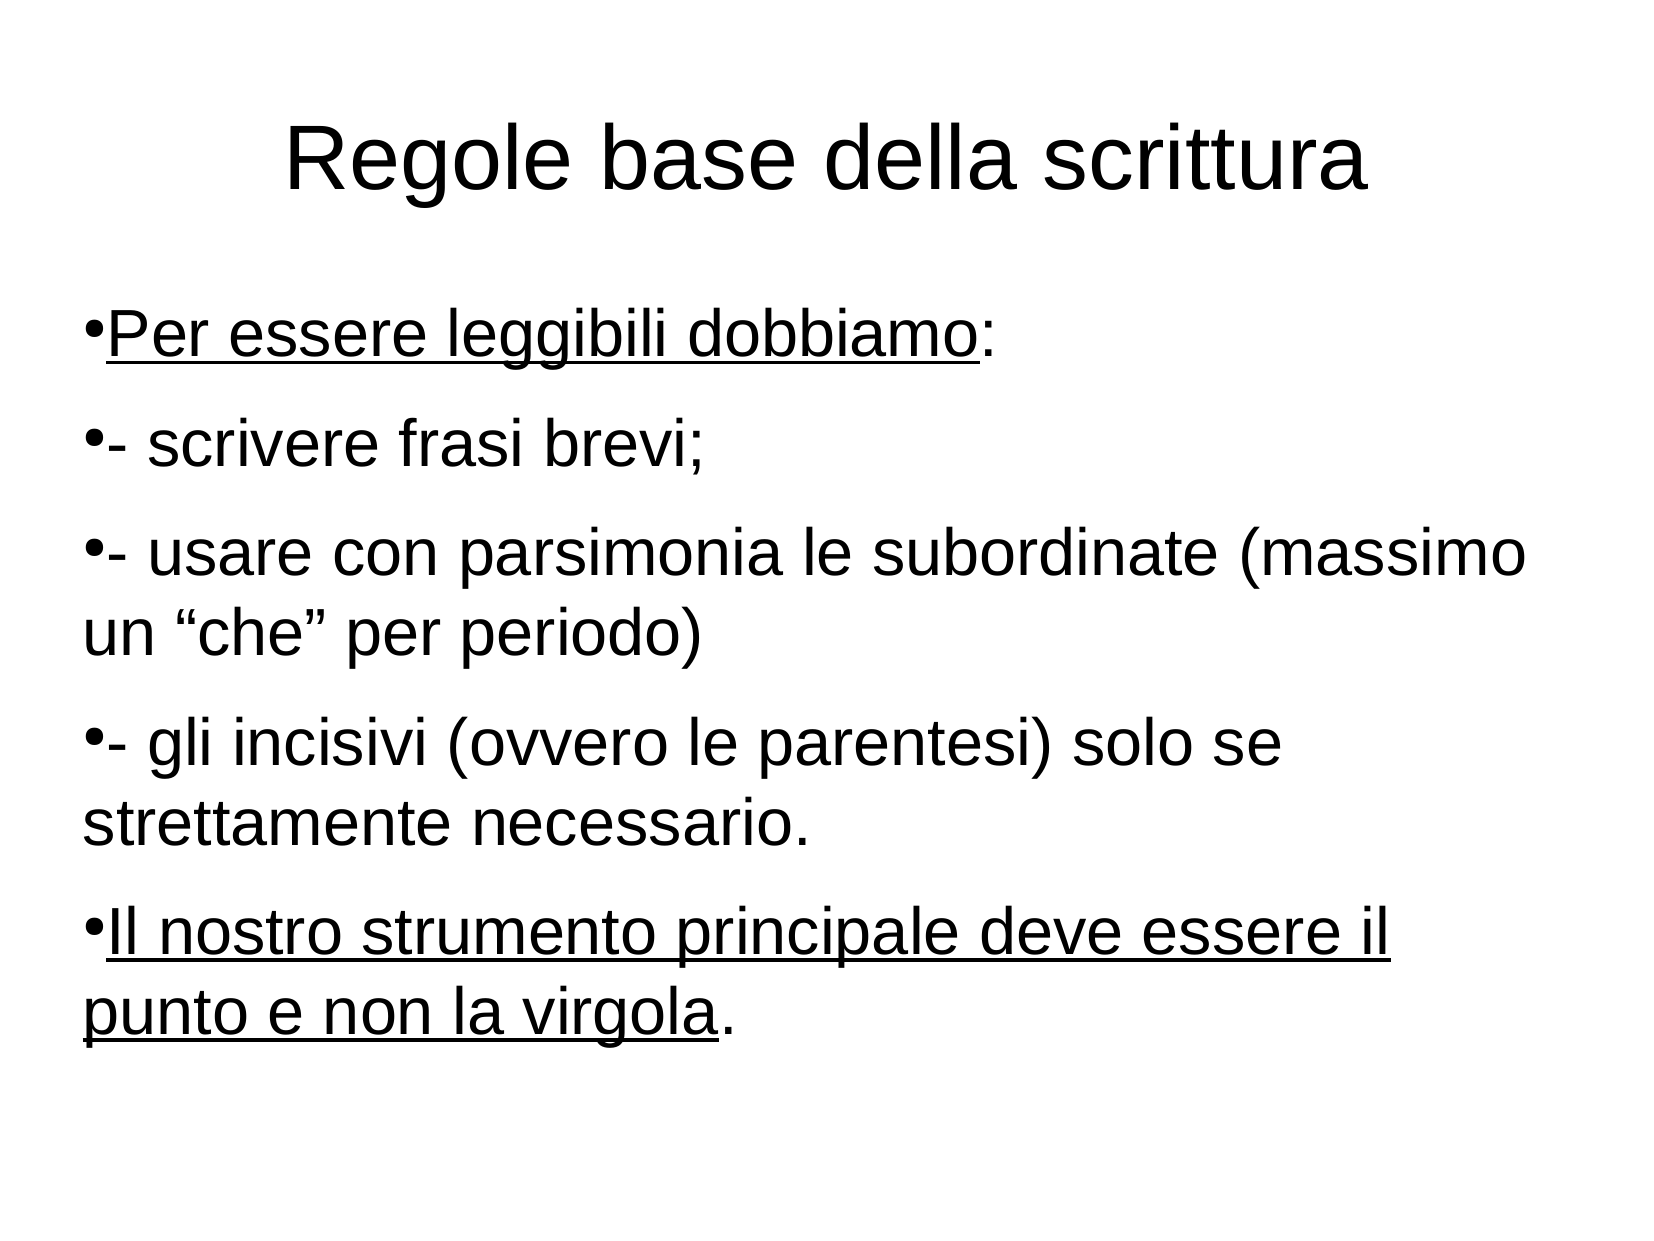

# Regole base della scrittura
Per essere leggibili dobbiamo:
- scrivere frasi brevi;
- usare con parsimonia le subordinate (massimo un “che” per periodo)
- gli incisivi (ovvero le parentesi) solo se strettamente necessario.
Il nostro strumento principale deve essere il punto e non la virgola.